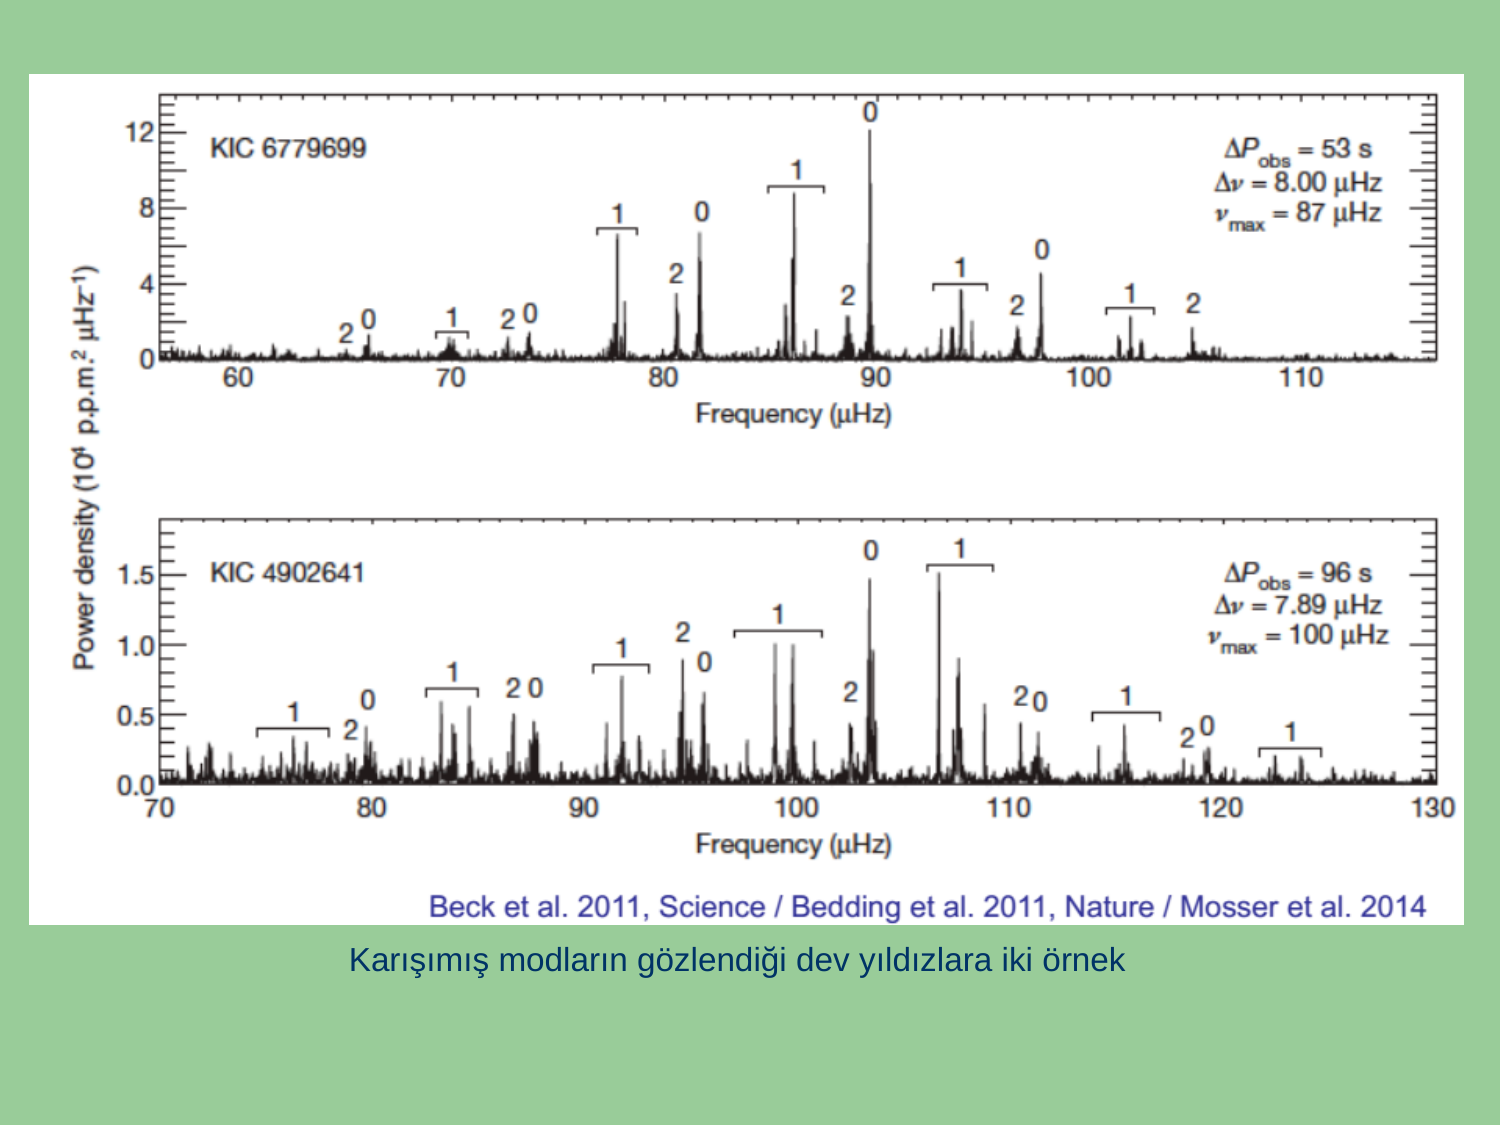

Karışımış modların gözlendiği dev yıldızlara iki örnek